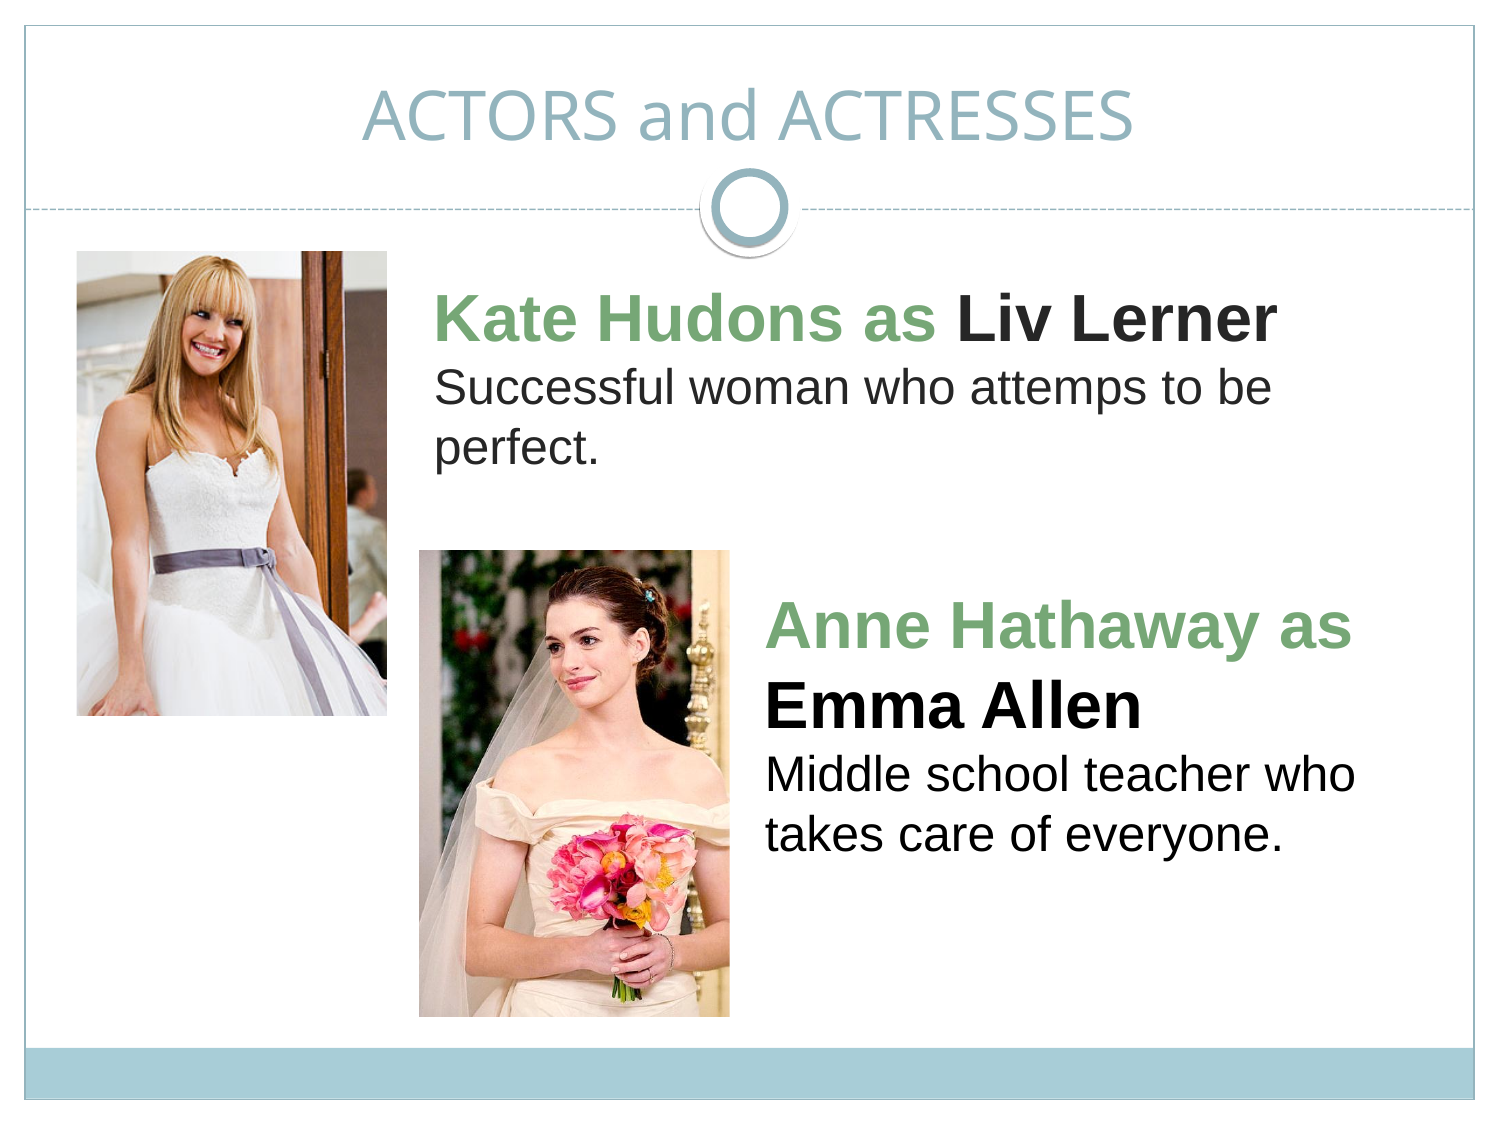

# ACTORS and ACTRESSES
Kate Hudons as Liv Lerner
Successful woman who attemps to be perfect.
Anne Hathaway as Emma Allen
Middle school teacher who takes care of everyone.